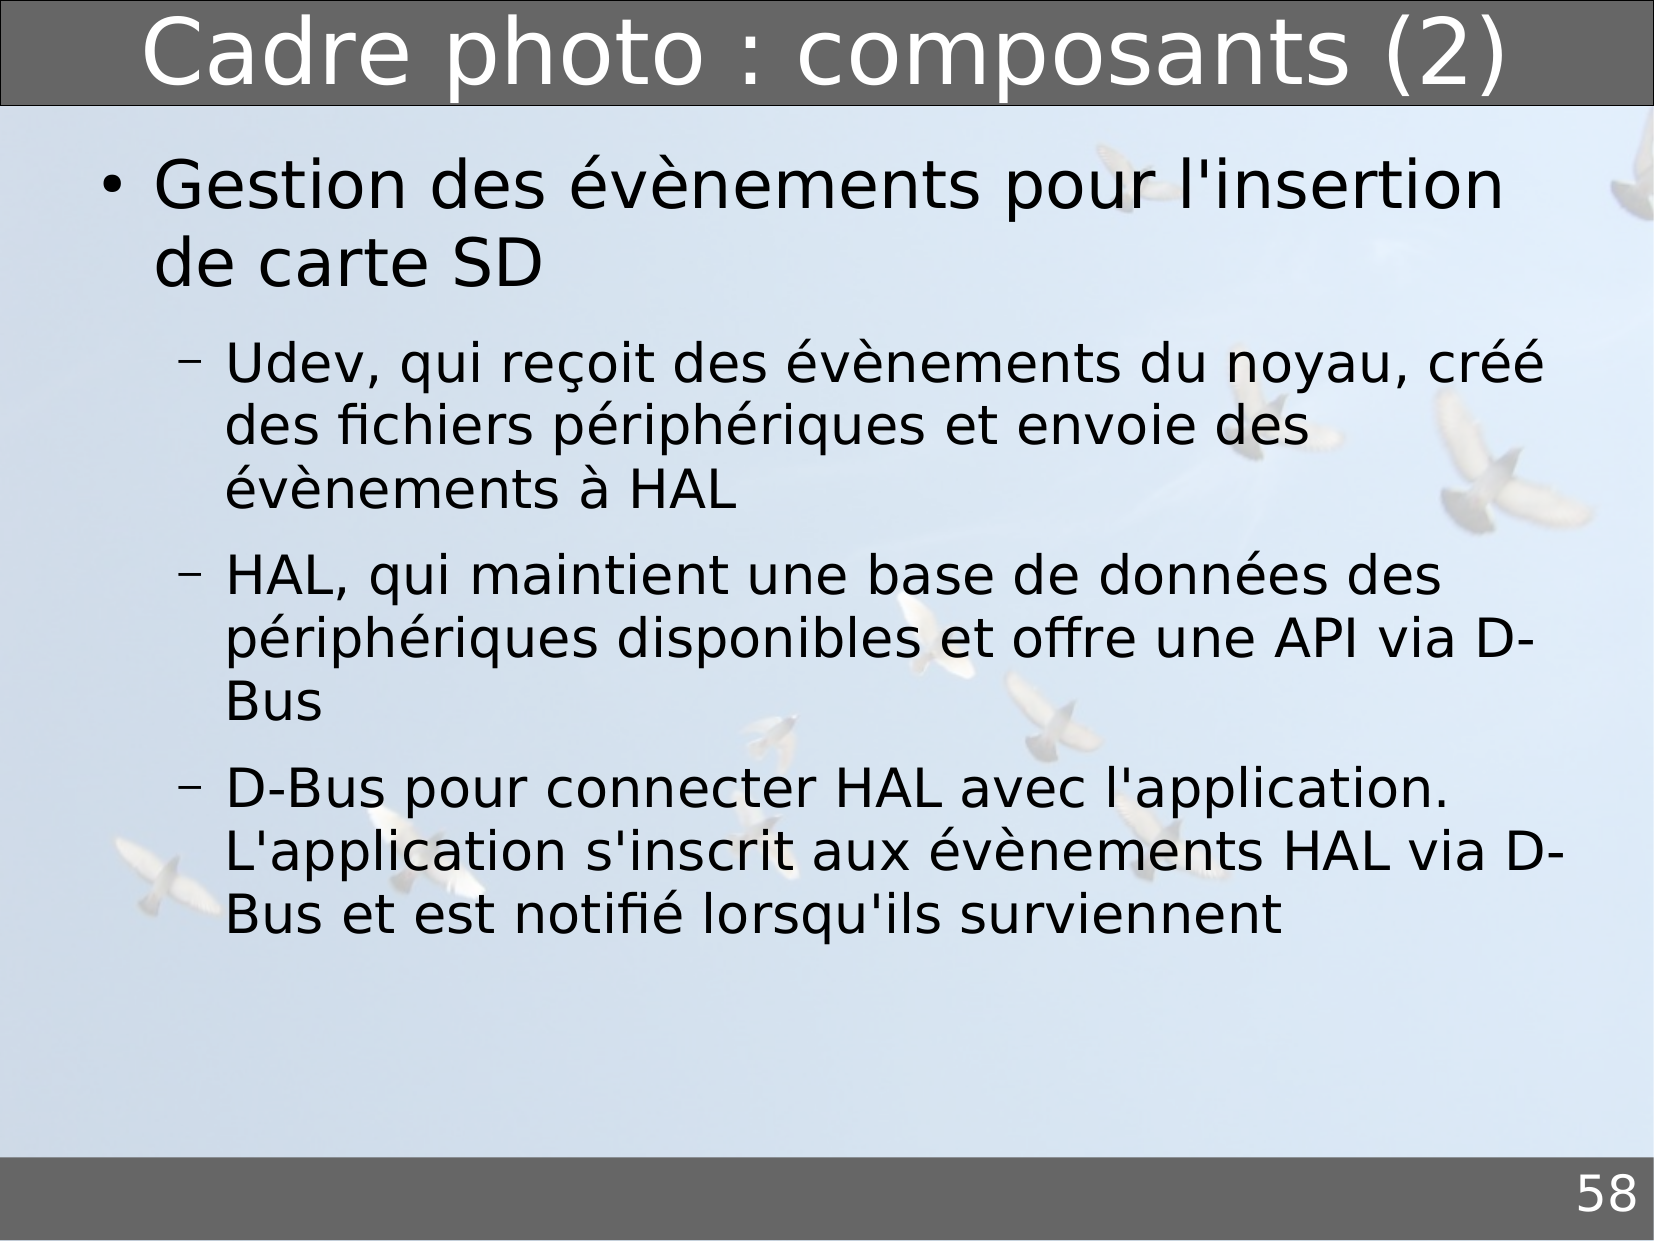

# Cadre photo : composants (2)
Gestion des évènements pour l'insertion de carte SD
Udev, qui reçoit des évènements du noyau, créé des fichiers périphériques et envoie des évènements à HAL
HAL, qui maintient une base de données des périphériques disponibles et offre une API via D-Bus
D-Bus pour connecter HAL avec l'application. L'application s'inscrit aux évènements HAL via D-Bus et est notifié lorsqu'ils surviennent